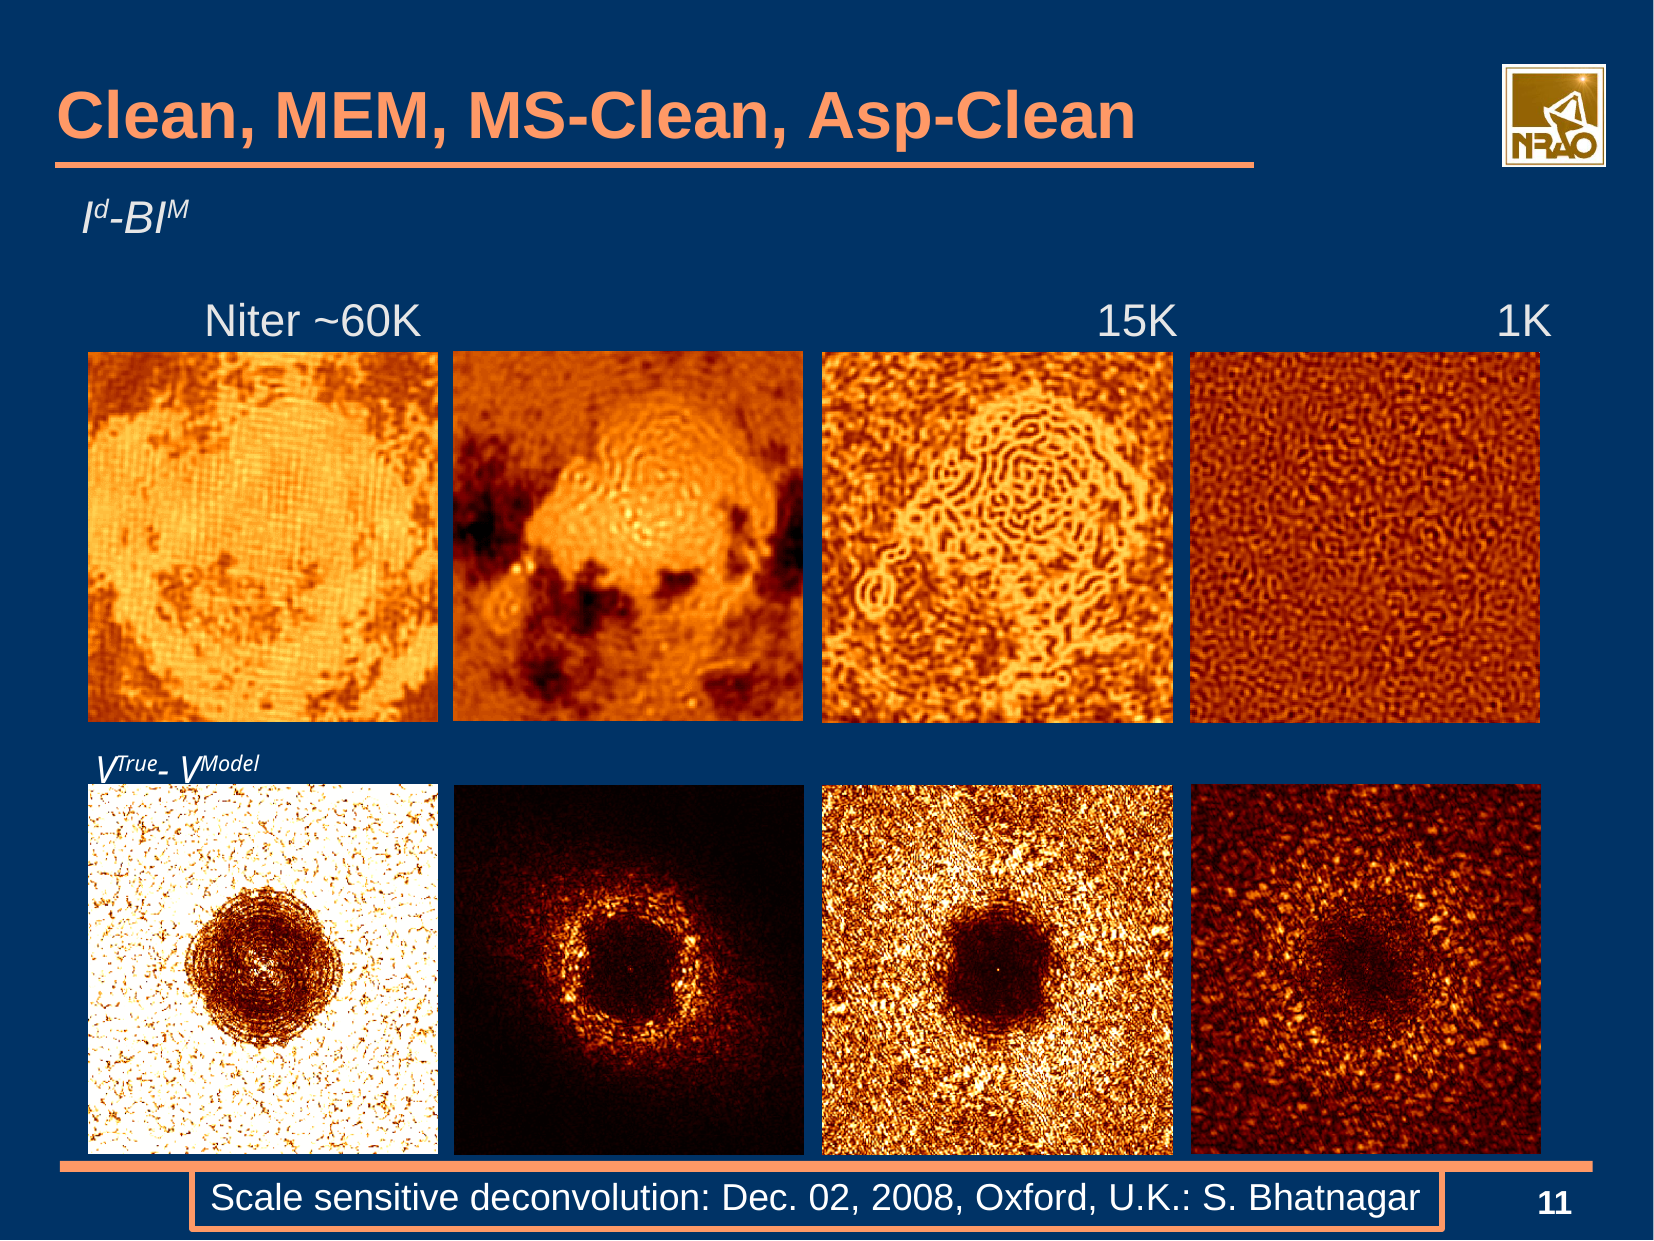

# Clean, MEM, MS-Clean, Asp-Clean
Id-BIM
 Niter ~60K 15K 1K
 VTrue- VModel